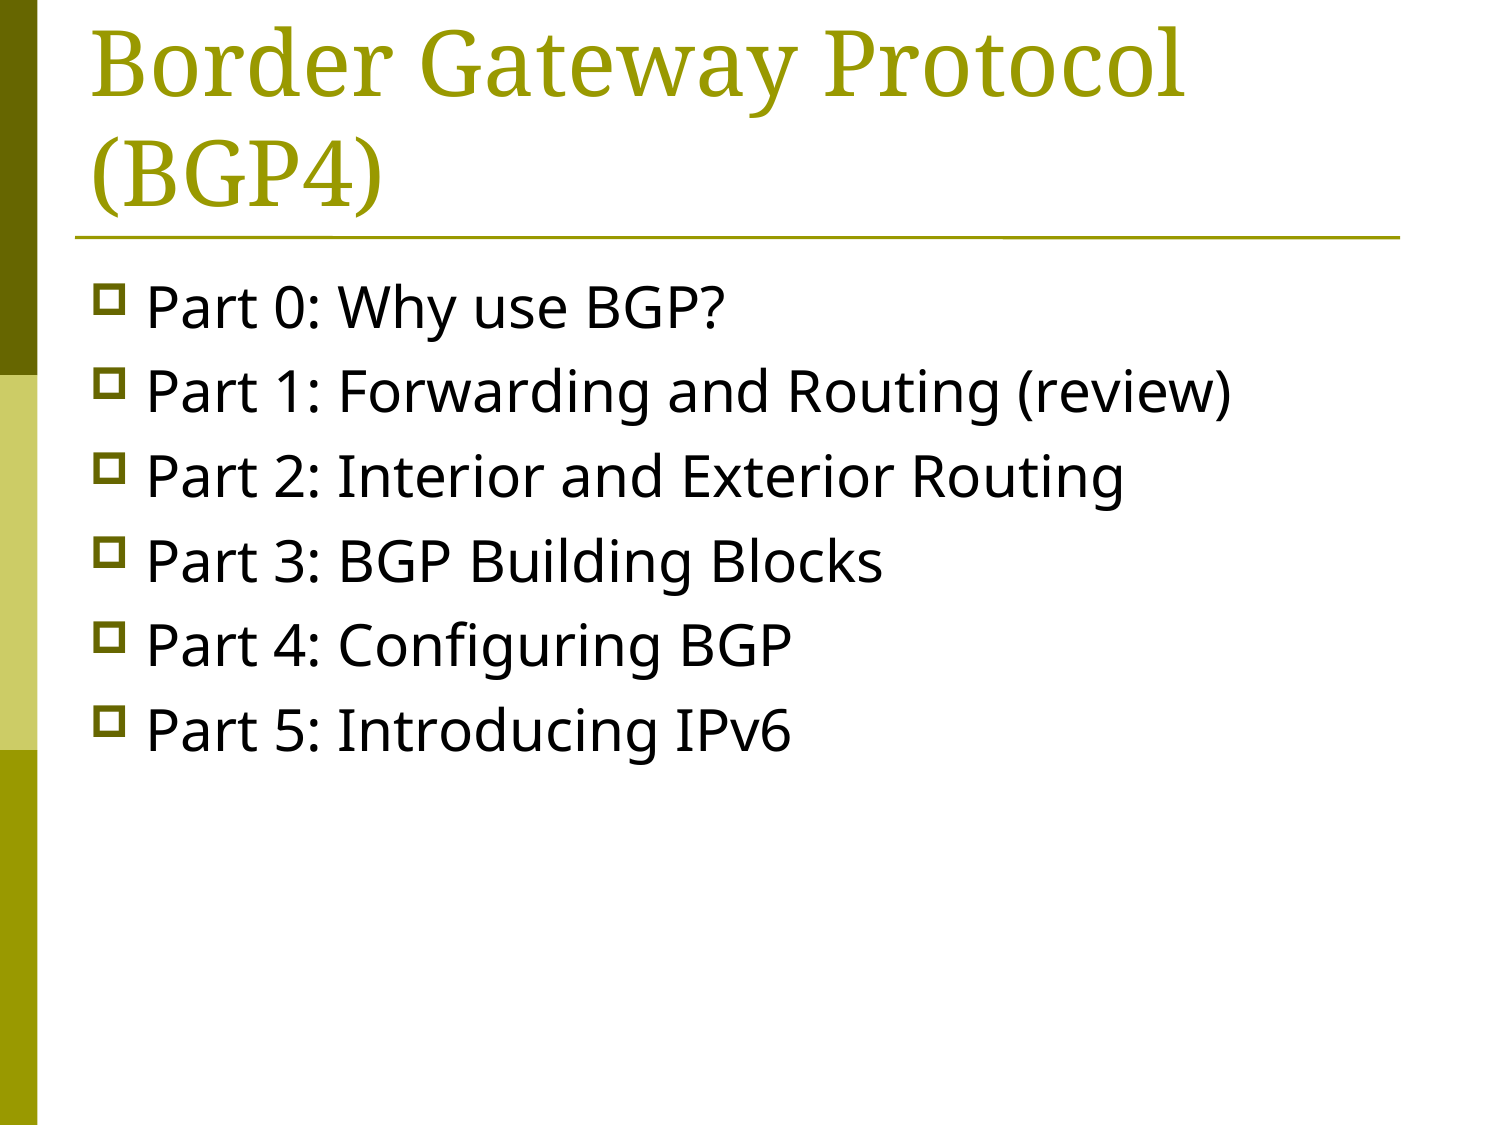

# Border Gateway Protocol (BGP4)
Part 0: Why use BGP?
Part 1: Forwarding and Routing (review)
Part 2: Interior and Exterior Routing
Part 3: BGP Building Blocks
Part 4: Configuring BGP
Part 5: Introducing IPv6